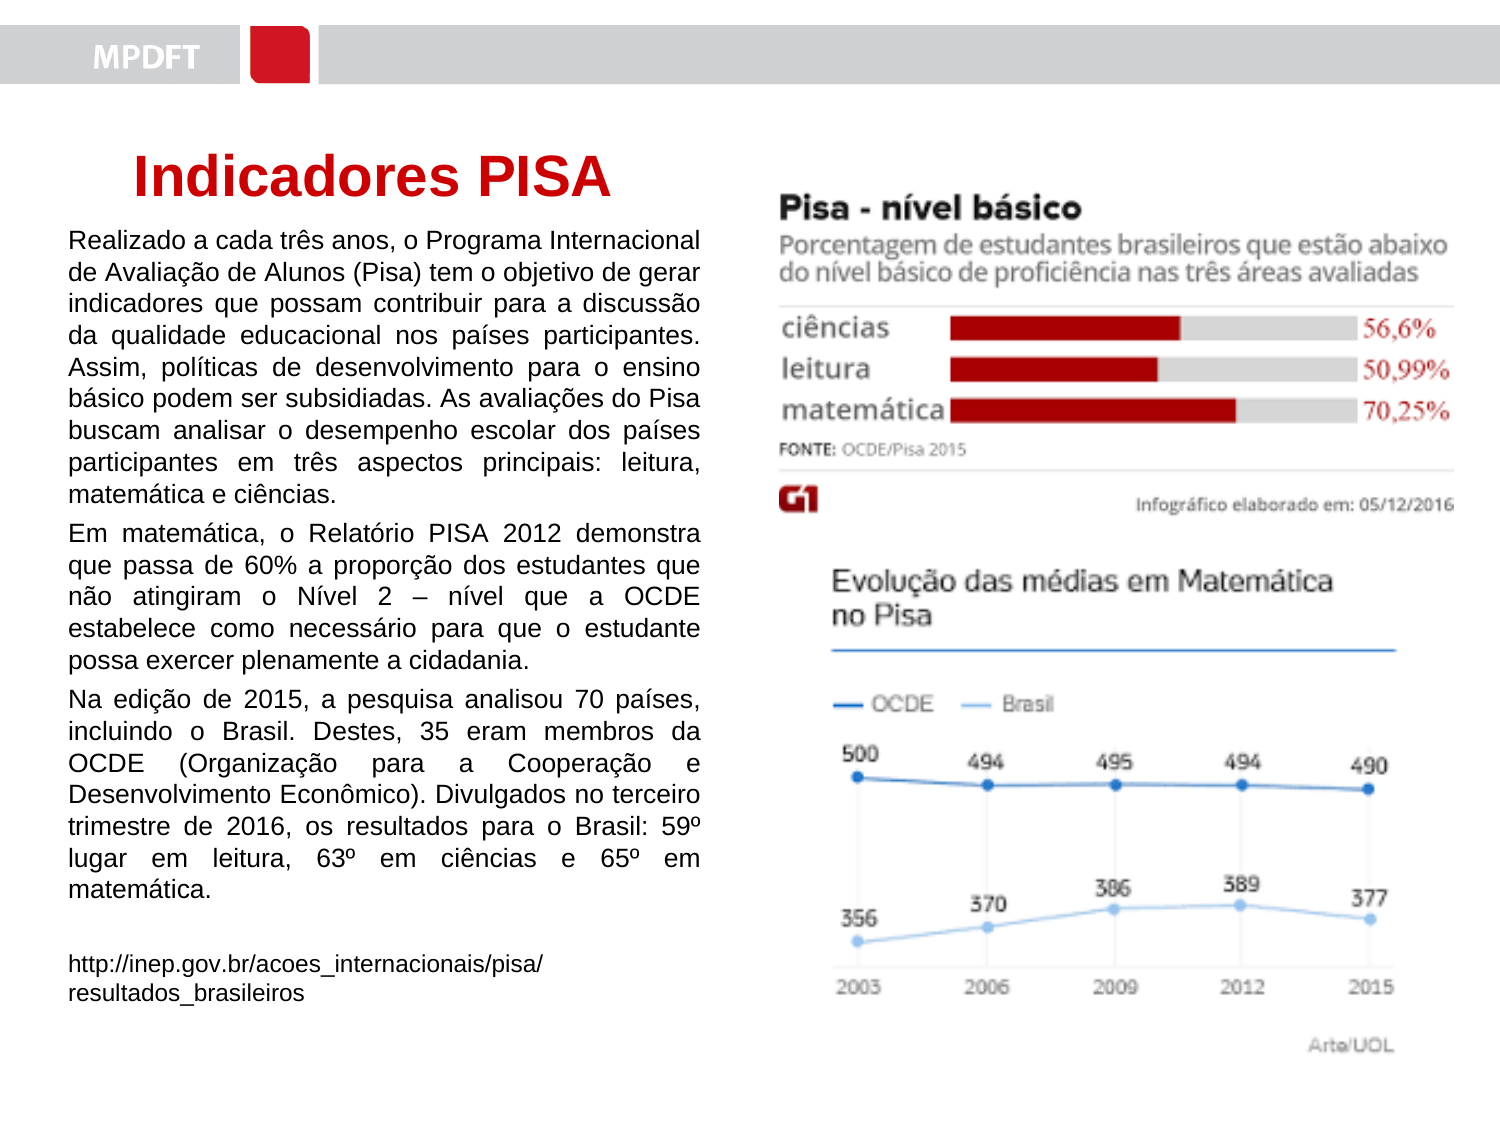

#
 Indicadores PISA
Realizado a cada três anos, o Programa Internacional de Avaliação de Alunos (Pisa) tem o objetivo de gerar indicadores que possam contribuir para a discussão da qualidade educacional nos países participantes. Assim, políticas de desenvolvimento para o ensino básico podem ser subsidiadas. As avaliações do Pisa buscam analisar o desempenho escolar dos países participantes em três aspectos principais: leitura, matemática e ciências.
Em matemática, o Relatório PISA 2012 demonstra que passa de 60% a proporção dos estudantes que não atingiram o Nível 2 – nível que a OCDE estabelece como necessário para que o estudante possa exercer plenamente a cidadania.
Na edição de 2015, a pesquisa analisou 70 países, incluindo o Brasil. Destes, 35 eram membros da OCDE (Organização para a Cooperação e Desenvolvimento Econômico). Divulgados no terceiro trimestre de 2016, os resultados para o Brasil: 59º lugar em leitura, 63º em ciências e 65º em matemática.
http://inep.gov.br/acoes_internacionais/pisa/resultados_brasileiros